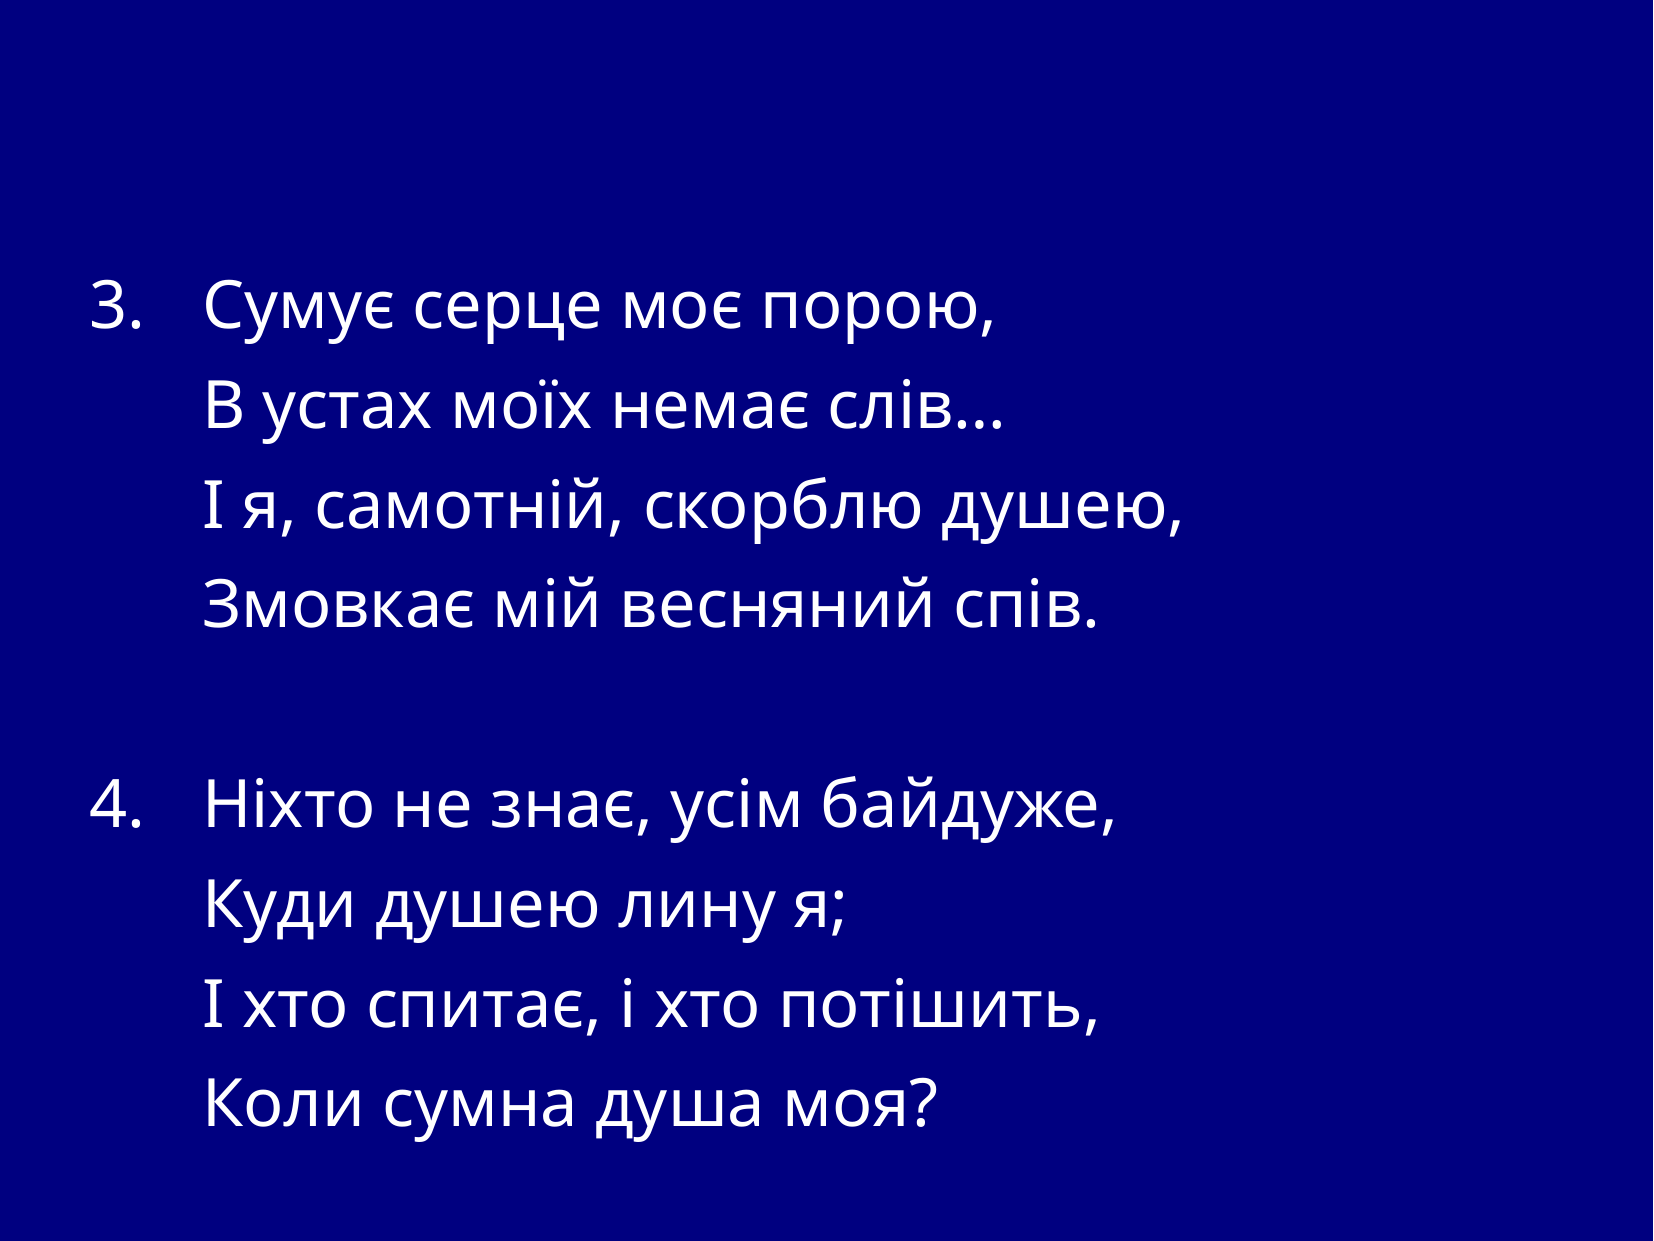

3.	Сумує серце моє порою,
	В устах моїх немає слів…
	І я, самотній, скорблю душею,
	Змовкає мій весняний спів.
4.	Ніхто не знає, усім байдуже,
	Куди душею лину я;
	І хто спитає, і хто потішить,
	Коли сумна душа моя?